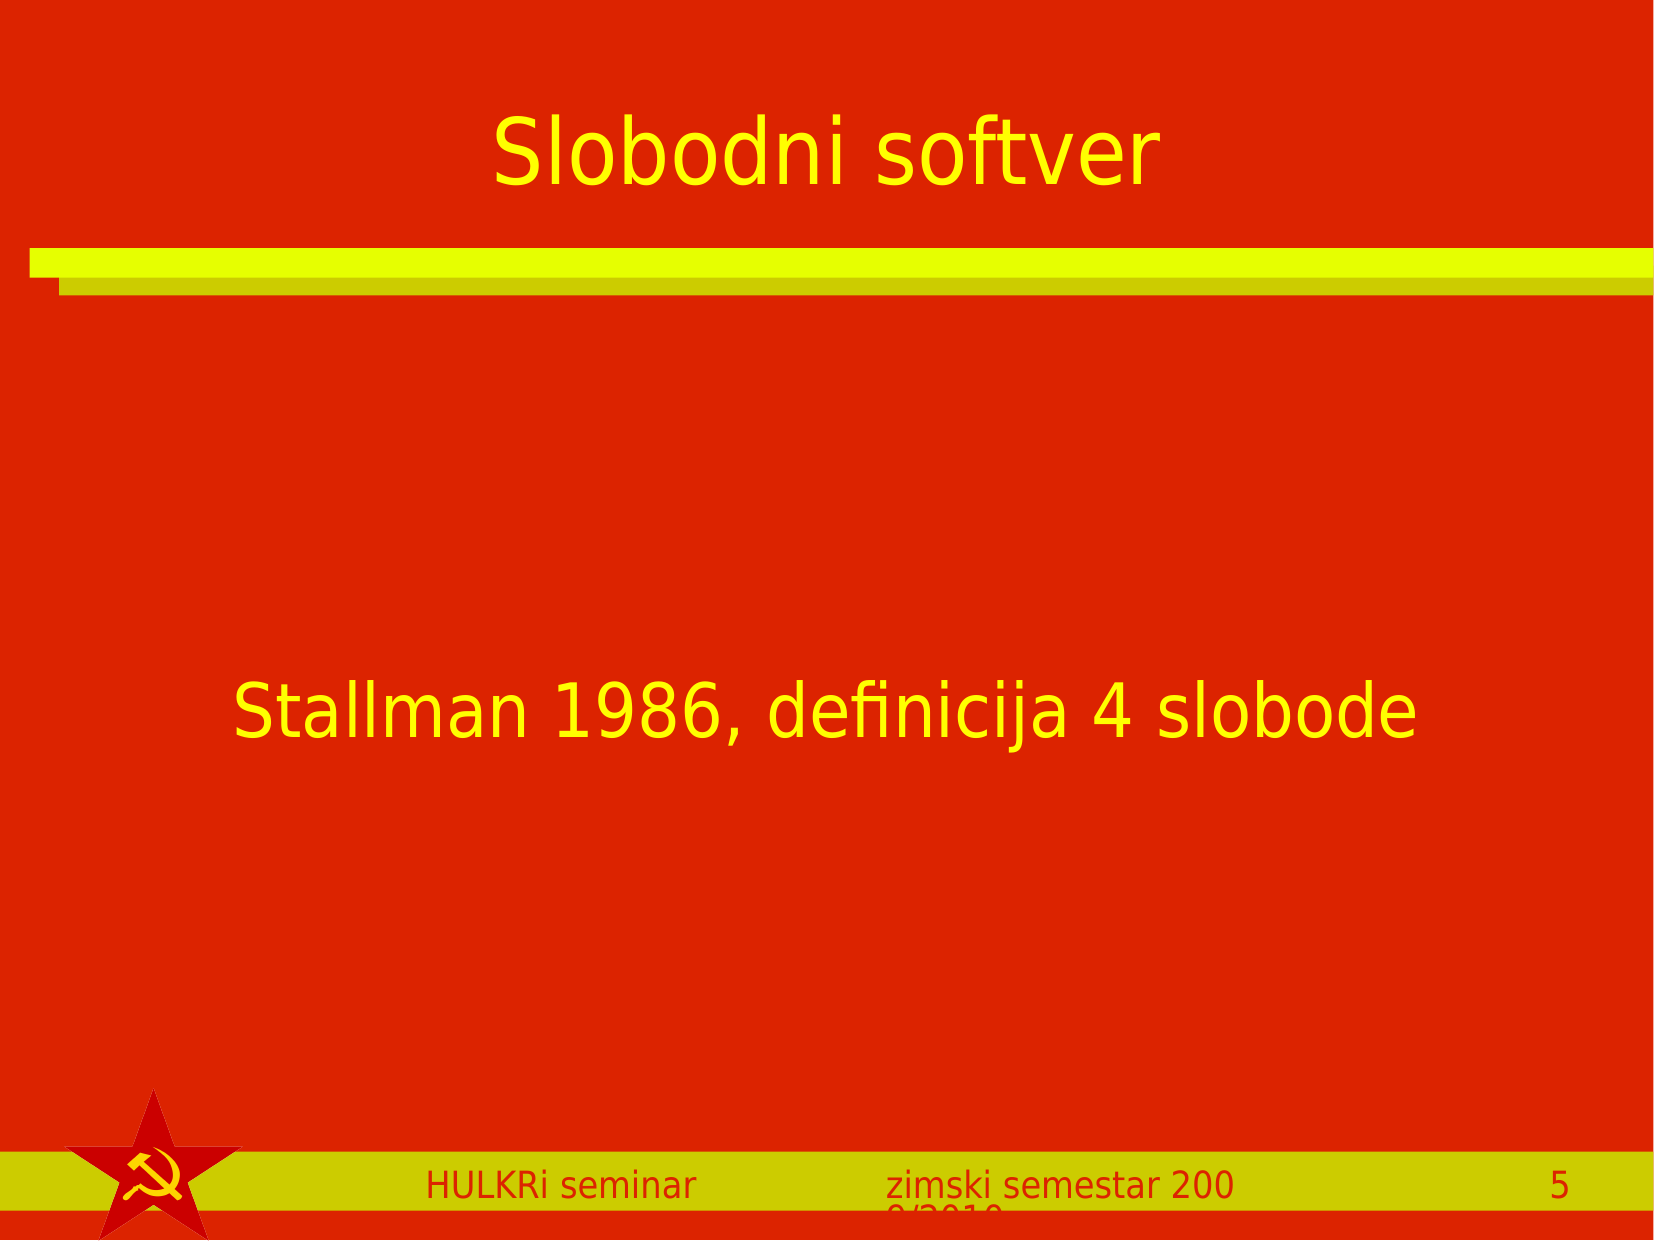

# Slobodni softver
Stallman 1986, definicija 4 slobode
HULKRi seminar
zimski semestar 2009/2010.
5